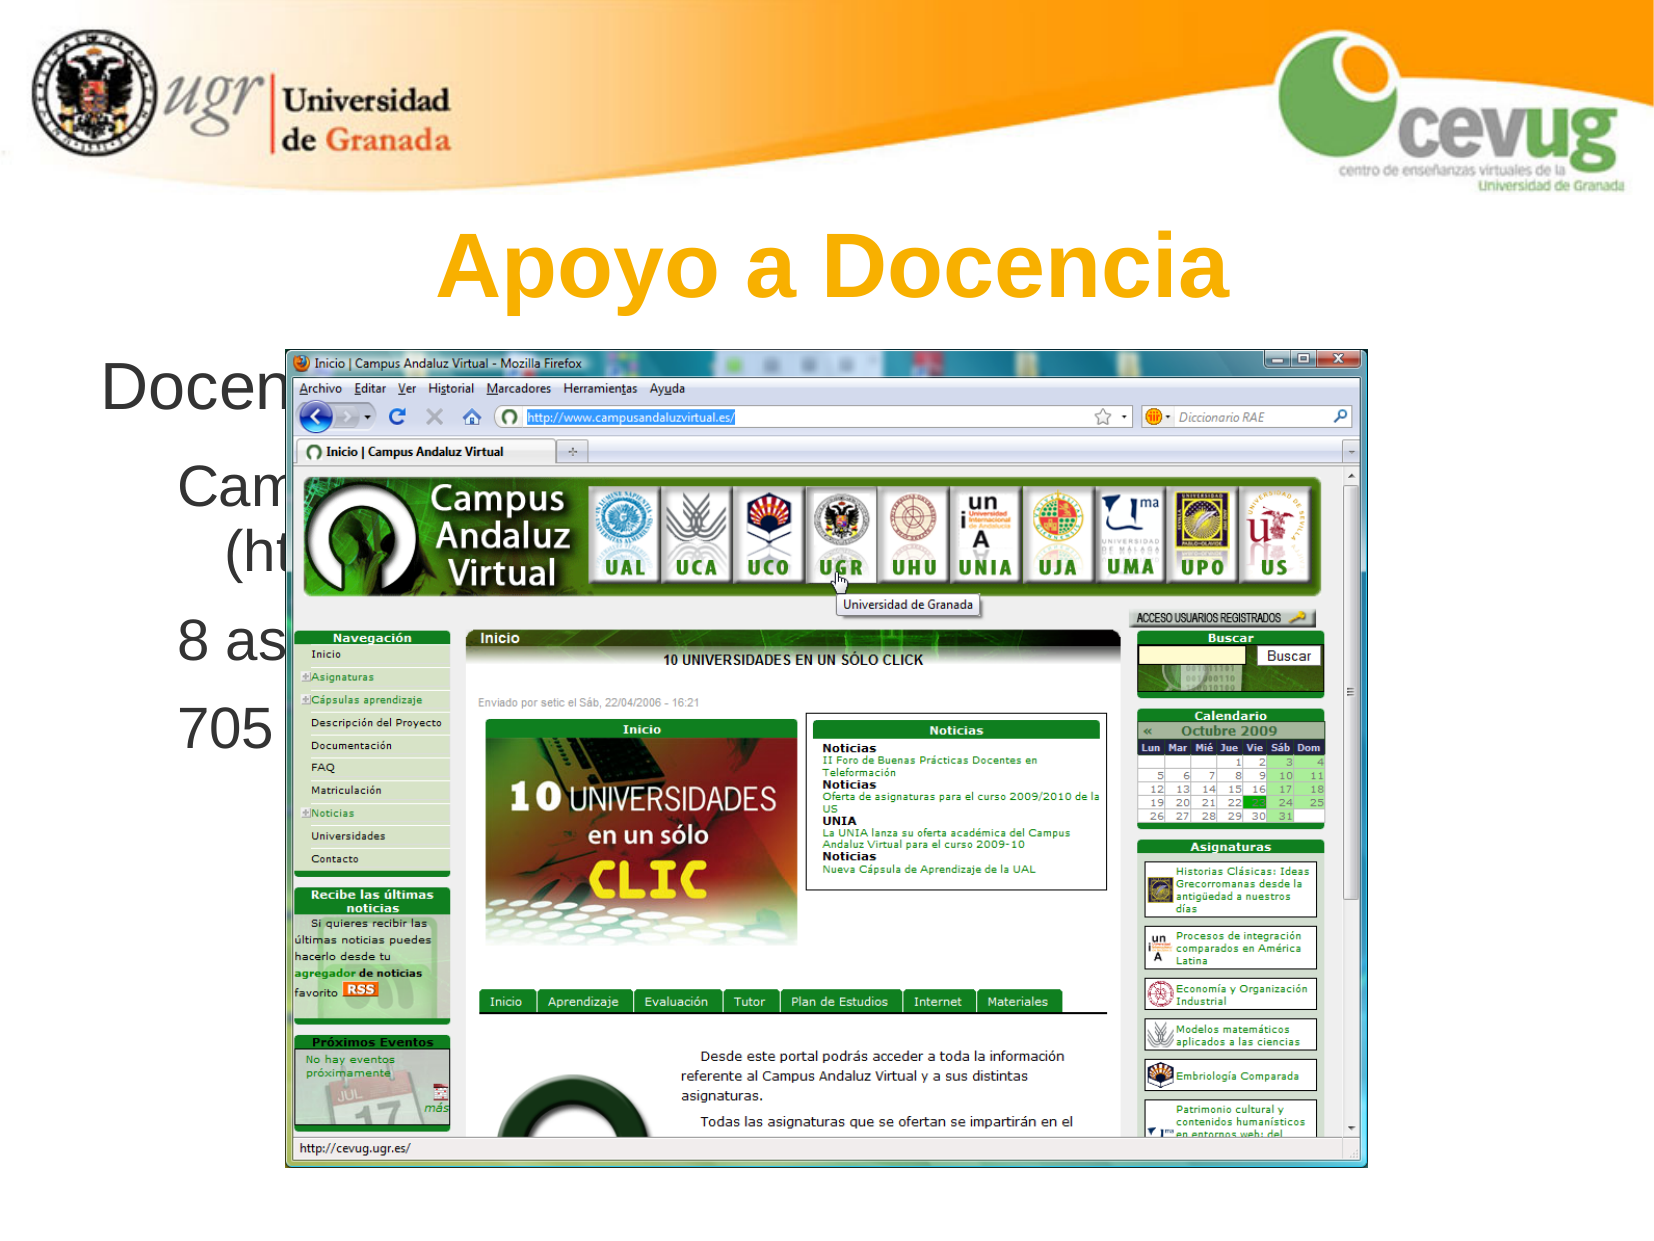

# Apoyo a Docencia
Docencia Virtual y compartida (CAV)
Campus Andaluz Virtual (http://www.campusandaluzvirtual.es/)
8 asignaturas / 83 compartidas en Andalucía
705 / 4627 alumnos UGR